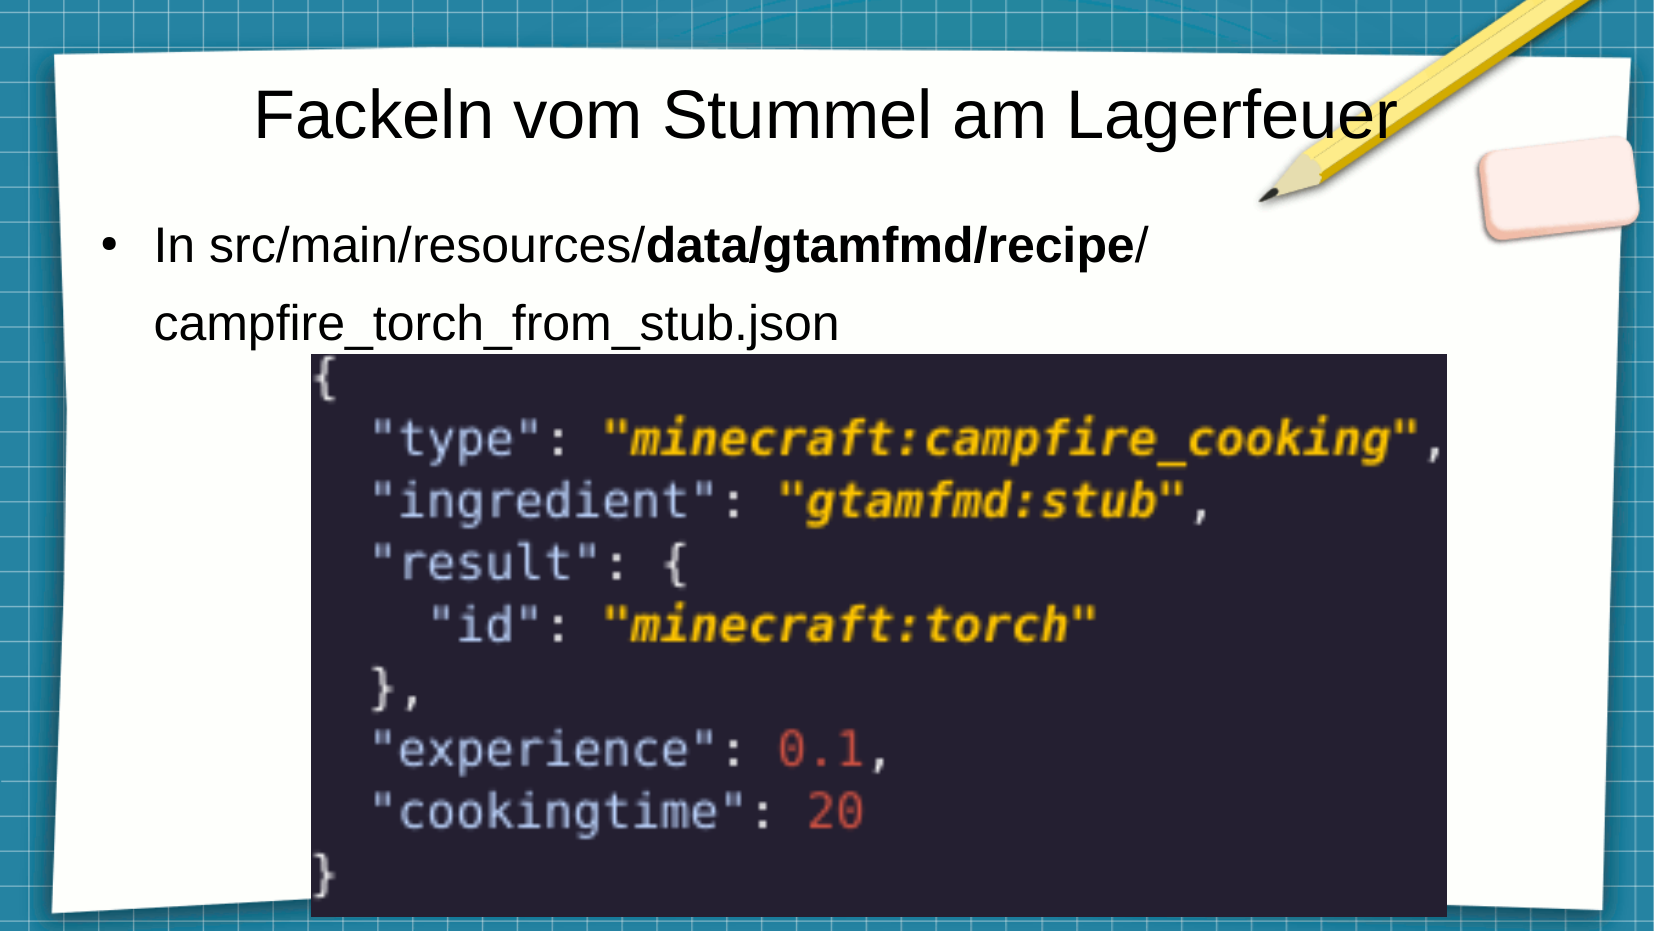

# Fackeln vom Stummel am Lagerfeuer
In src/main/resources/data/gtamfmd/recipe/
campfire_torch_from_stub.json